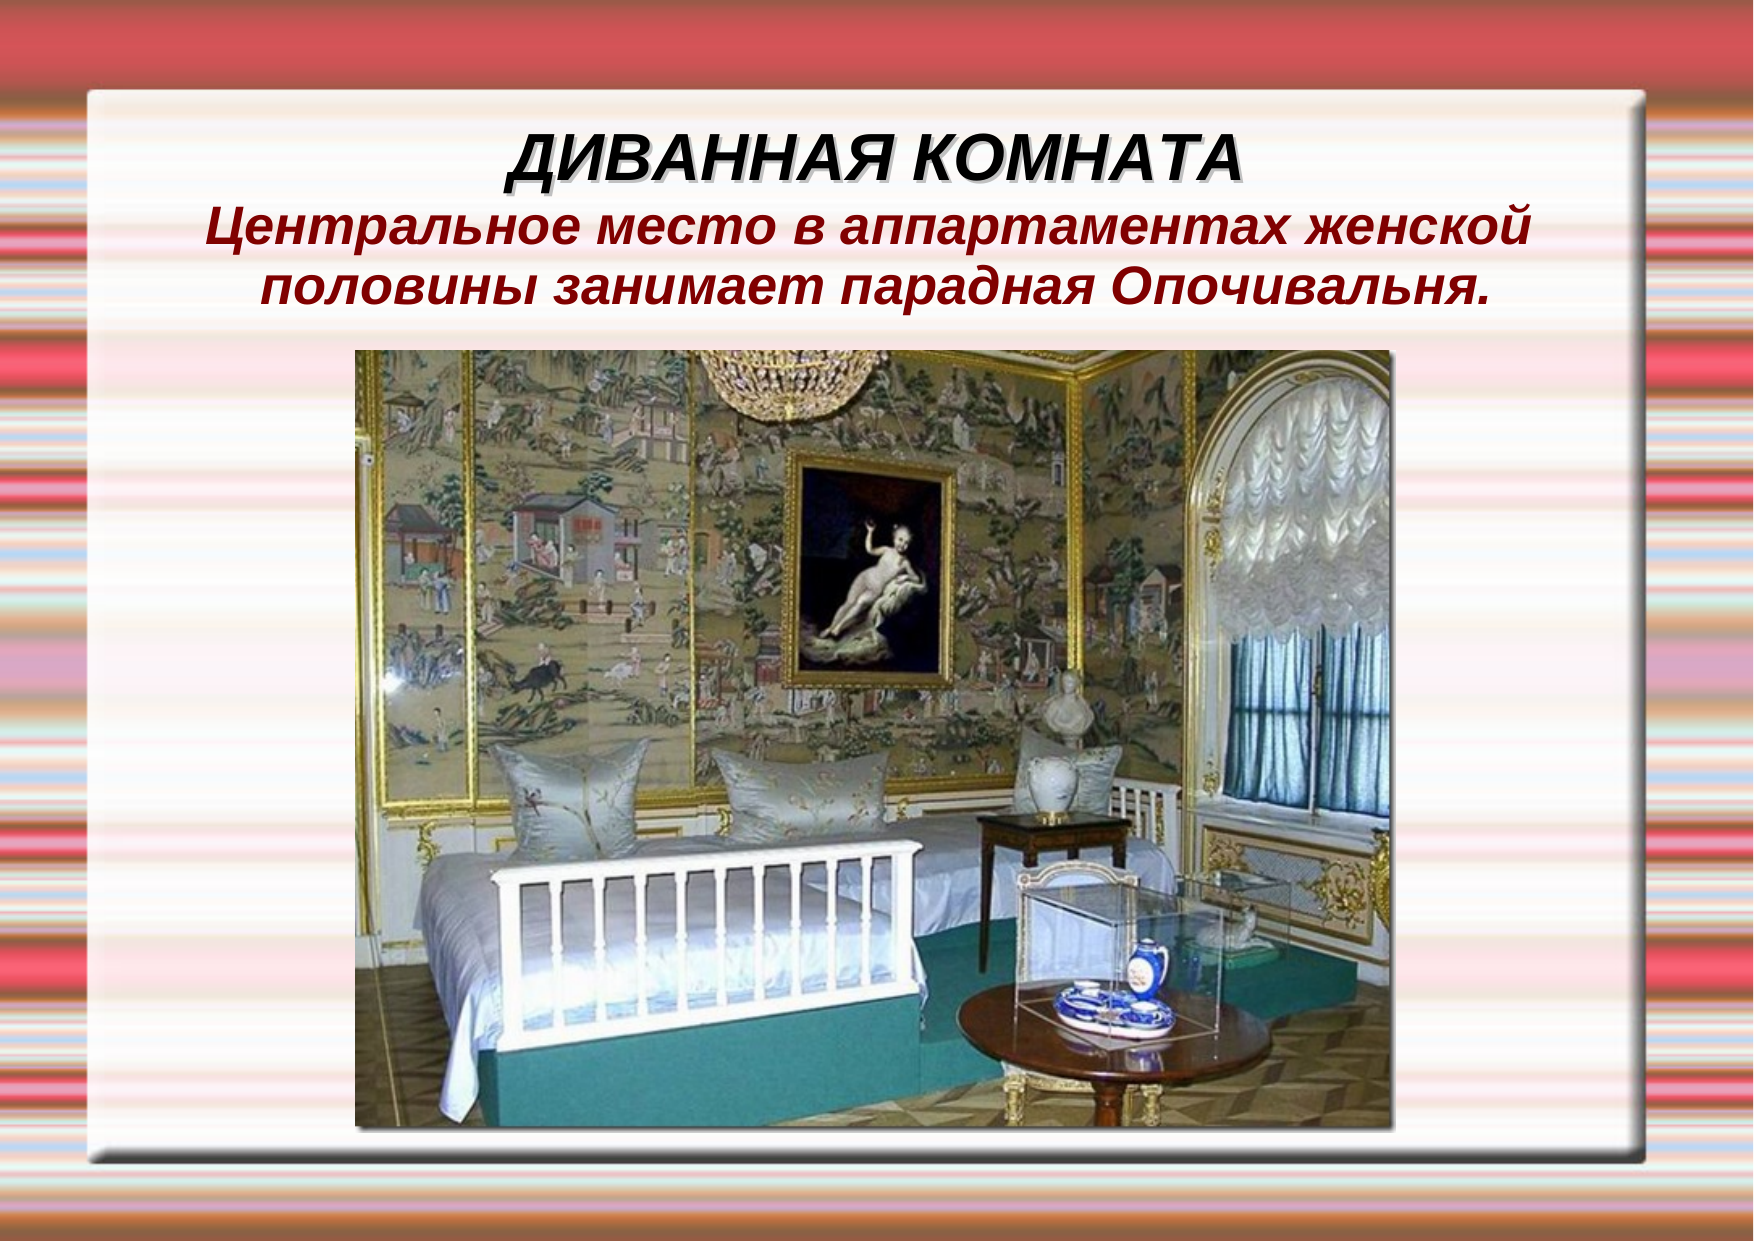

# ДИВАННАЯ КОМНАТА Центральное место в аппартаментах женской половины занимает парадная Опочивальня.